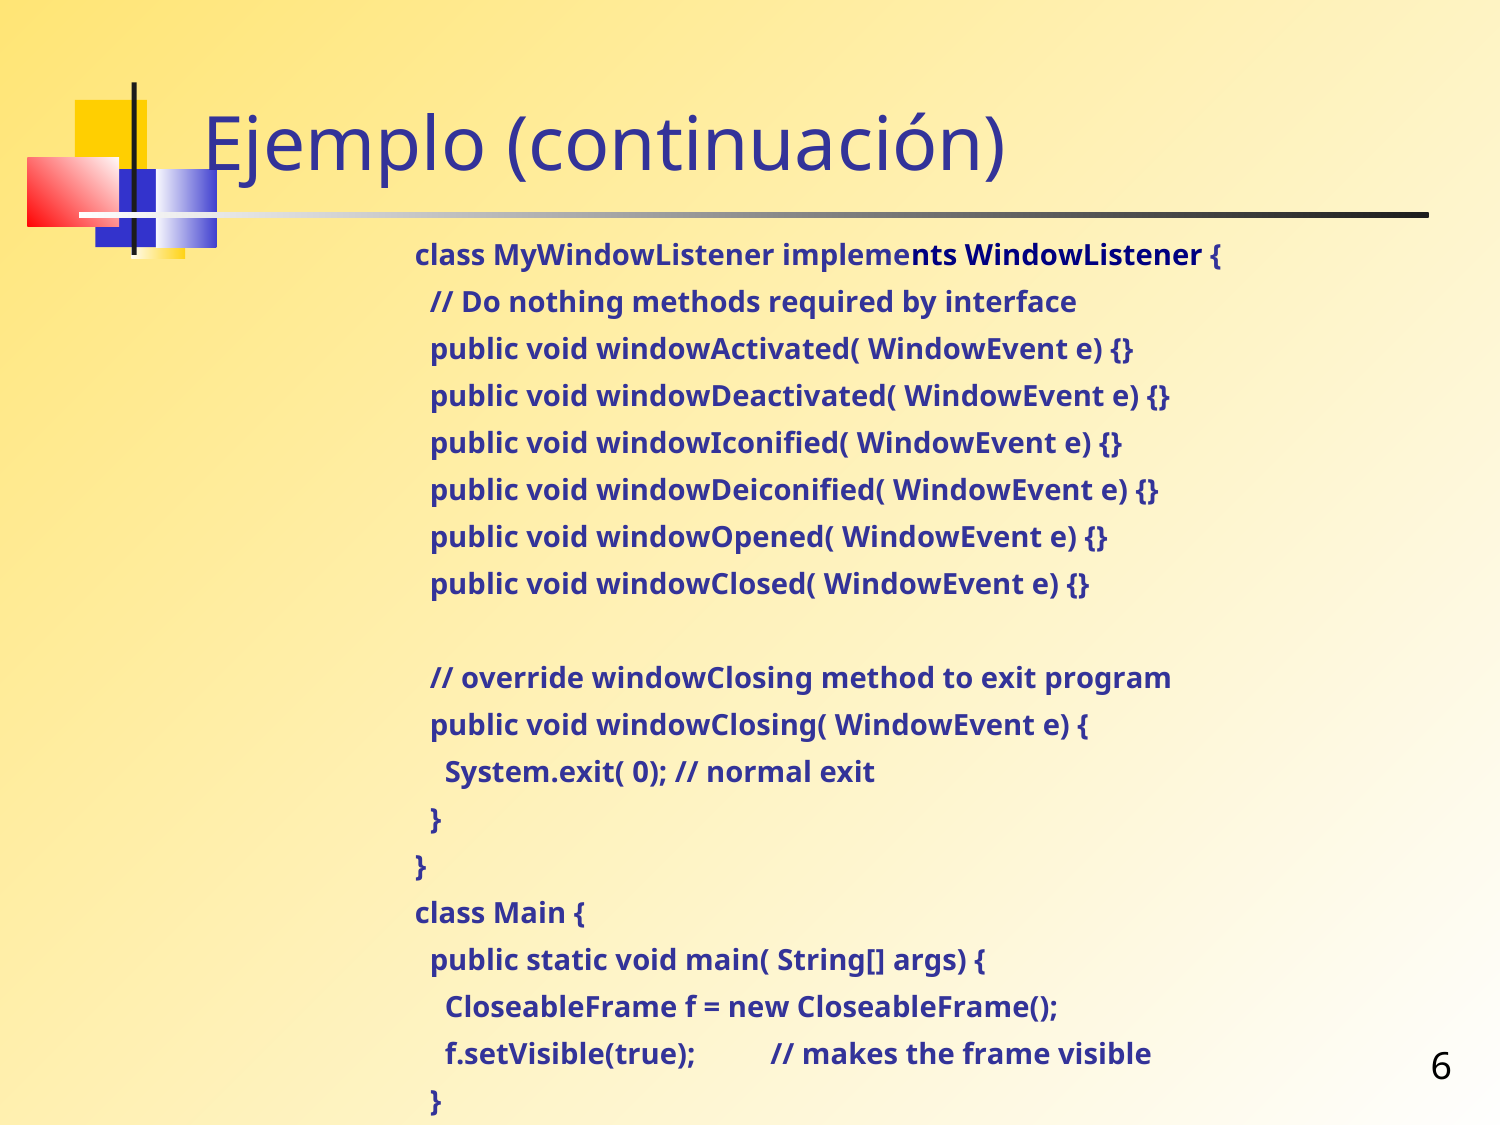

# Ejemplo (continuación)‏
class MyWindowListener implements WindowListener {
 // Do nothing methods required by interface
 public void windowActivated( WindowEvent e) {}
 public void windowDeactivated( WindowEvent e) {}
 public void windowIconified( WindowEvent e) {}
 public void windowDeiconified( WindowEvent e) {}
 public void windowOpened( WindowEvent e) {}
 public void windowClosed( WindowEvent e) {}
 // override windowClosing method to exit program
 public void windowClosing( WindowEvent e) {
 System.exit( 0); // normal exit
 }
}
class Main {
 public static void main( String[] args) {
 CloseableFrame f = new CloseableFrame();
 f.setVisible(true); // makes the frame visible
 }
}
6